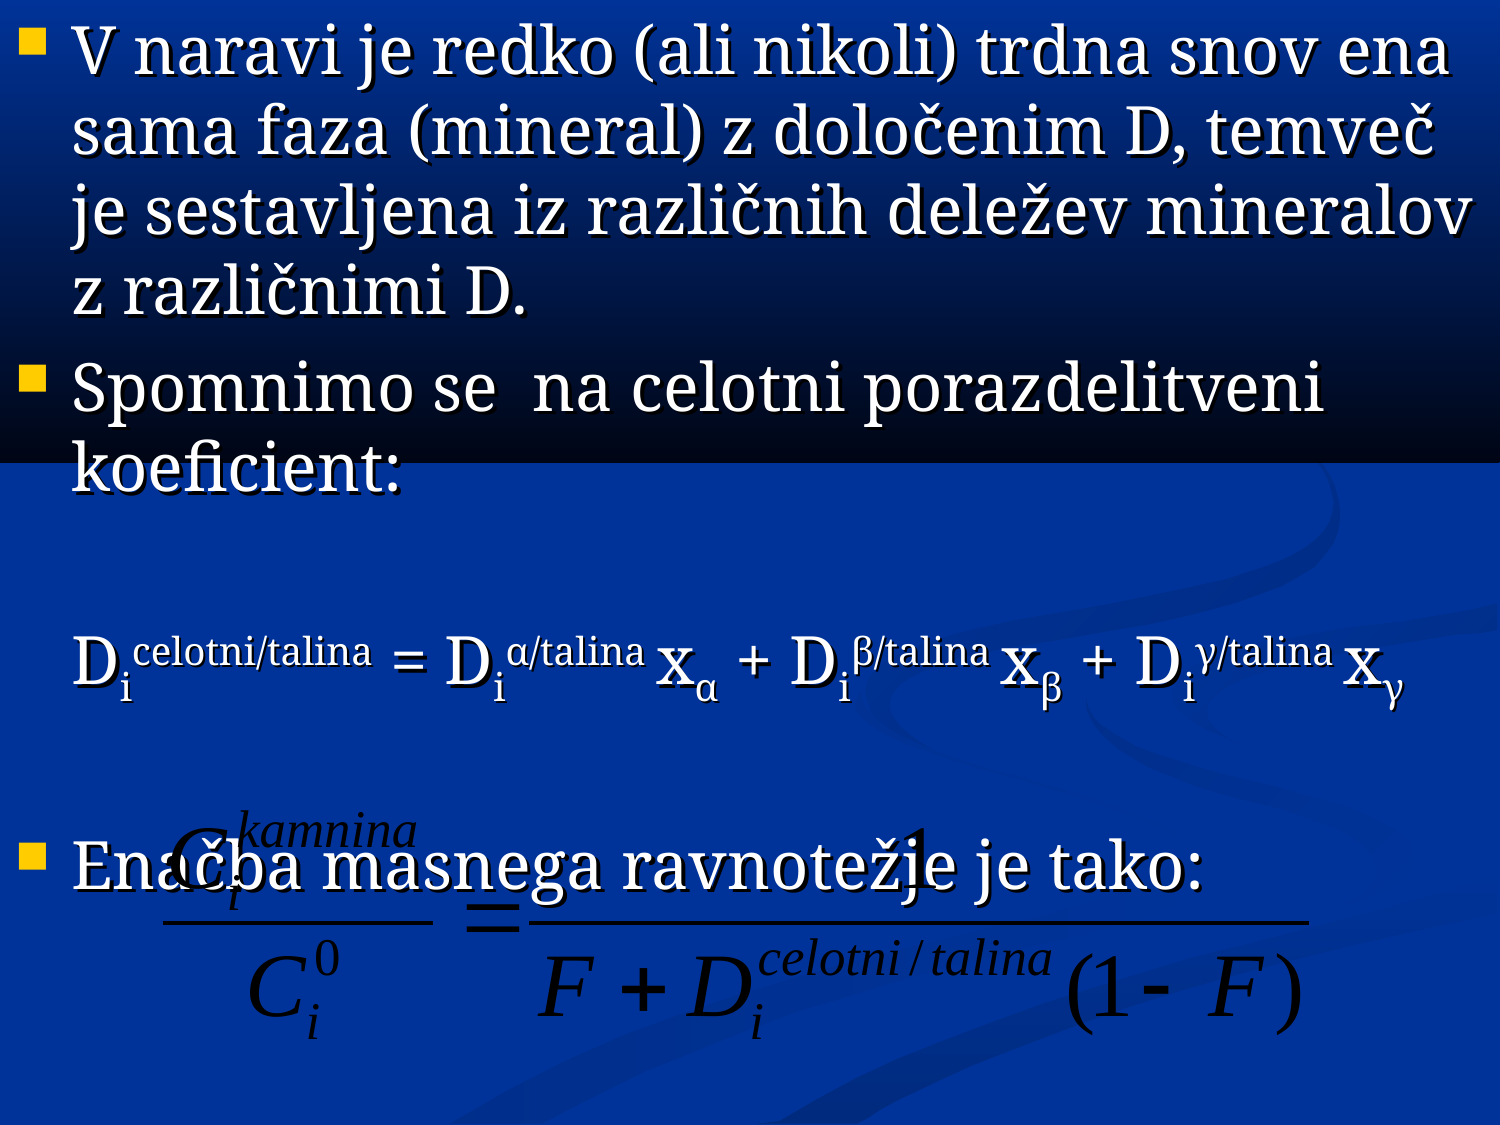

# V naravi je redko (ali nikoli) trdna snov ena sama faza (mineral) z določenim D, temveč je sestavljena iz različnih deležev mineralov z različnimi D.
Spomnimo se na celotni porazdelitveni koeficient:
	Dicelotni/talina = Diα/talina xα + Diβ/talina xβ + Diγ/talina xγ
Enačba masnega ravnotežje je tako: